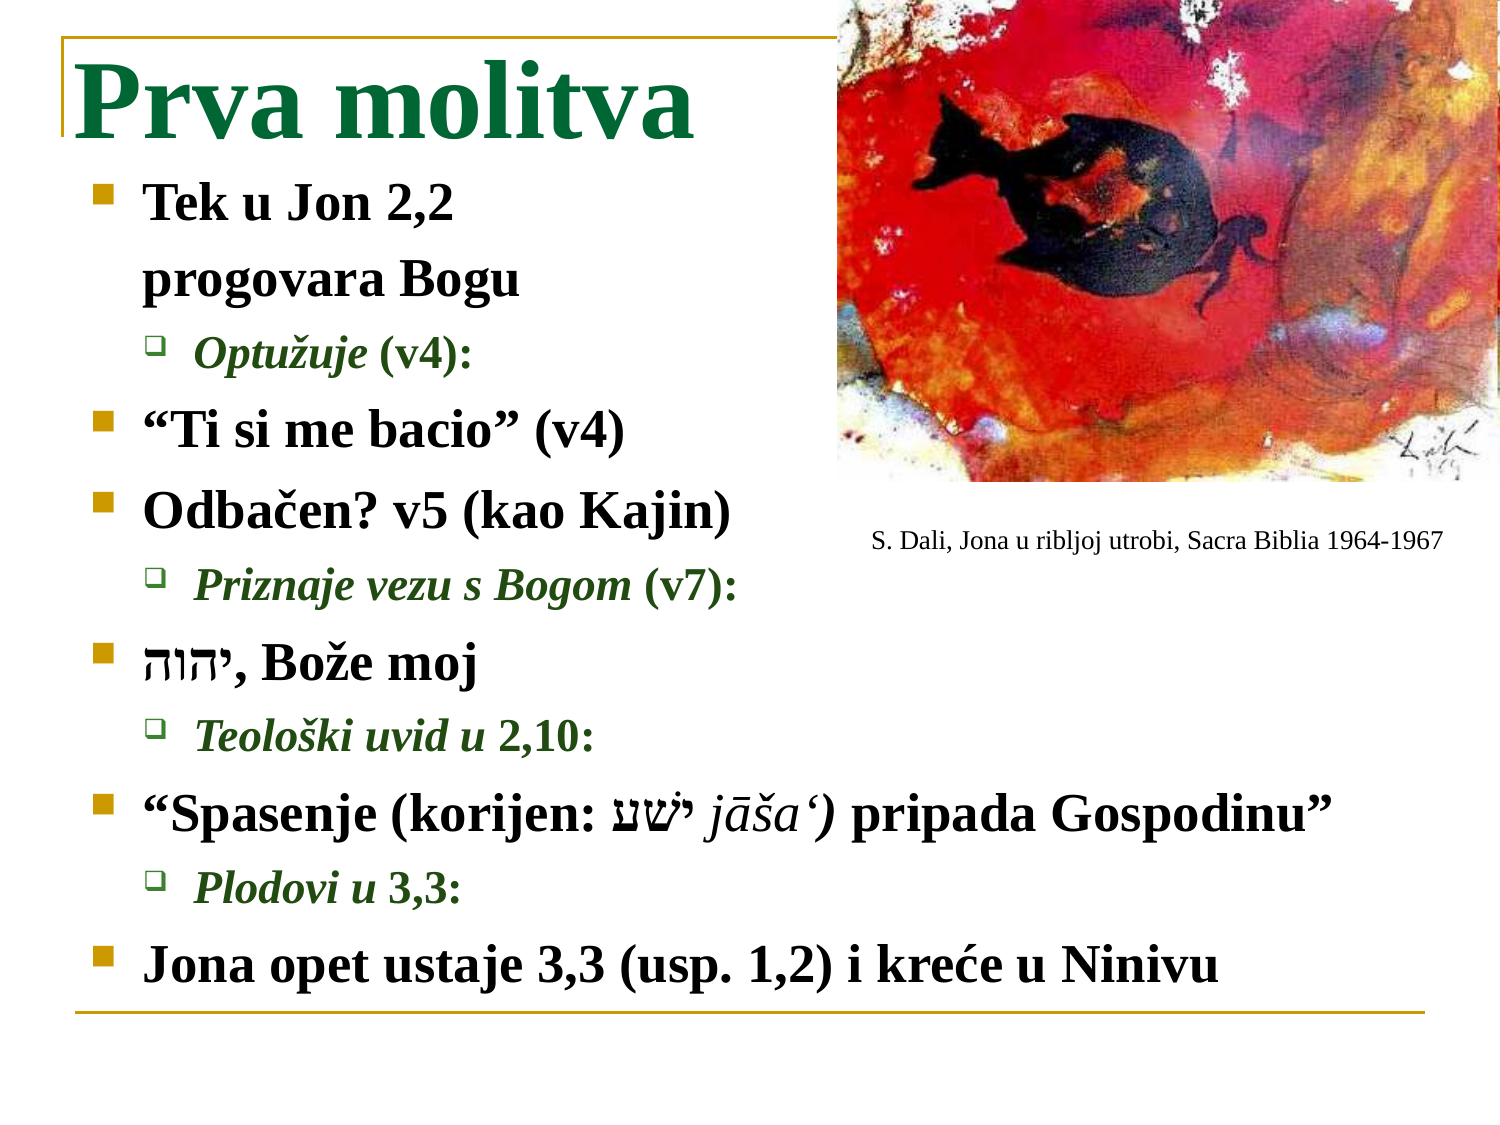

# Prva molitva
Tek u Jon 2,2
progovara Bogu
Optužuje (v4):
“Ti si me bacio” (v4)
Odbačen? v5 (kao Kajin)
Priznaje vezu s Bogom (v7):
יהוה, Bože moj
Teološki uvid u 2,10:
“Spasenje (korijen: ישׁע jāša‘) pripada Gospodinu”
Plodovi u 3,3:
Jona opet ustaje 3,3 (usp. 1,2) i kreće u Ninivu
S. Dali, Jona u ribljoj utrobi, Sacra Biblia 1964-1967